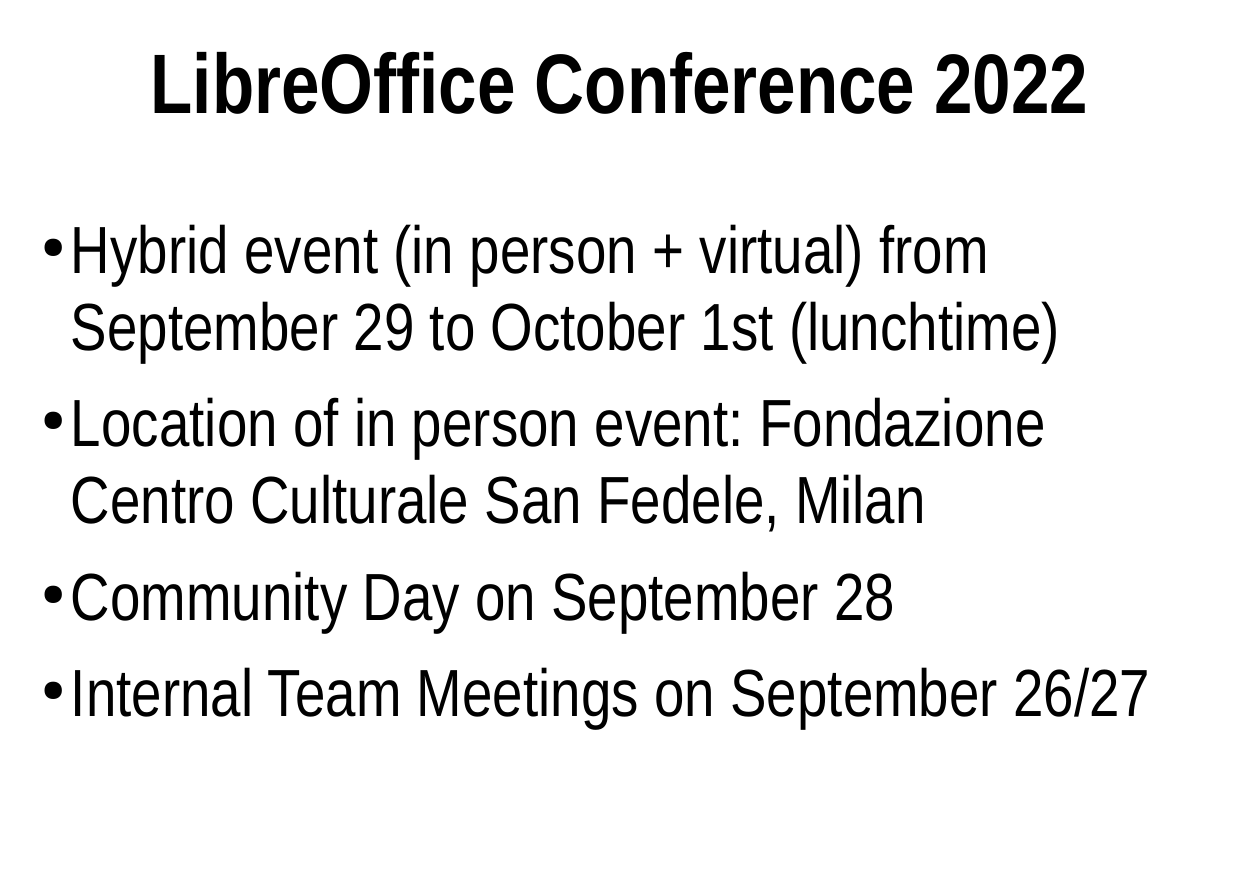

# LibreOffice Conference 2022
Hybrid event (in person + virtual) from September 29 to October 1st (lunchtime)
Location of in person event: Fondazione
Centro Culturale San Fedele, Milan
Community Day on September 28
Internal Team Meetings on September 26/27